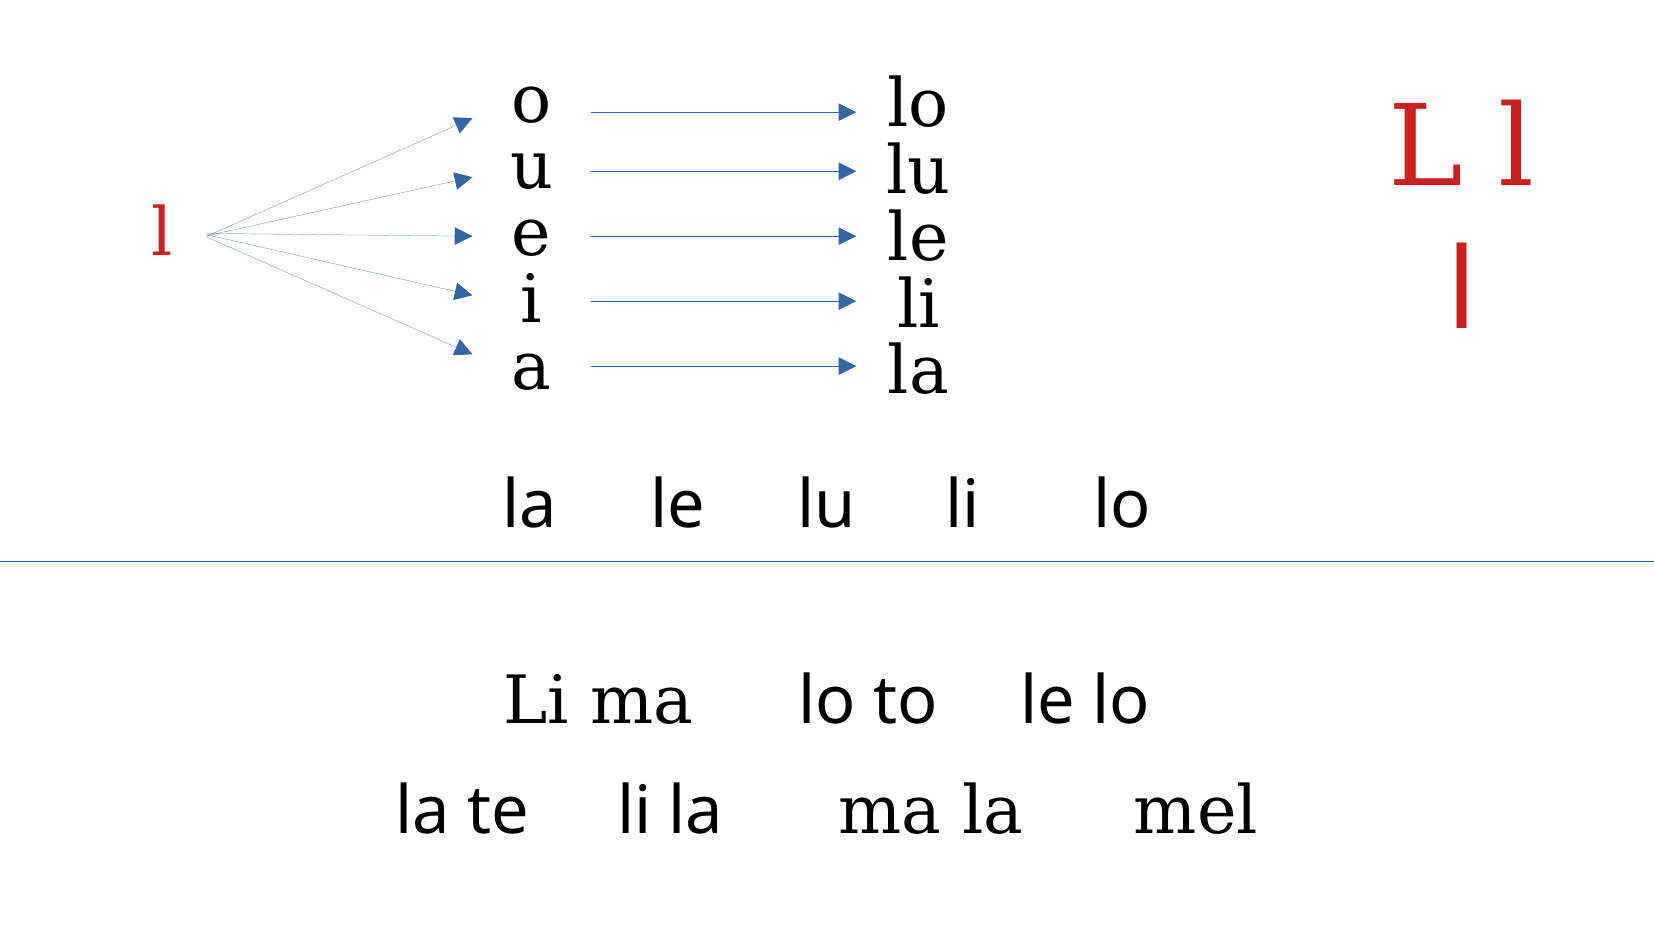

l
lo
lu
le
li
la
o
u
e
i
a
L l
l
la		le		lu		li		lo
Li ma		lo to		le lo
la te		li la		ma la		mel